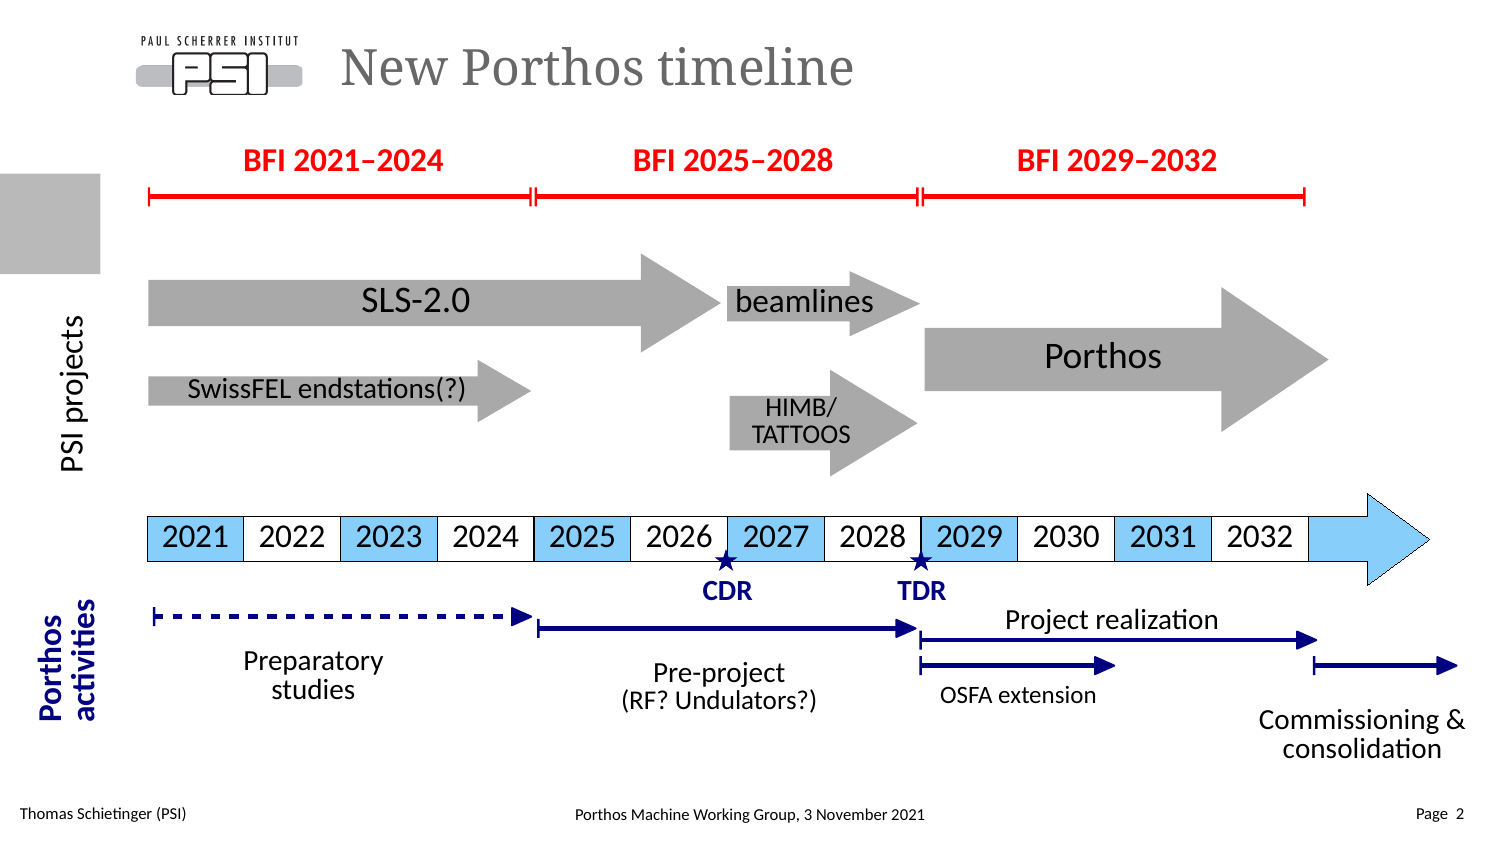

# New Porthos timeline
BFI 2021–2024
BFI 2025–2028
BFI 2029–2032
SLS-2.0
beamlines
Porthos
SwissFEL endstations(?)
HIMB/
TATTOOS
PSI projects
2021
2022
2023
2024
2025
2026
2027
2028
2029
2030
2031
2032


CDR
TDR
Project realization
Porthos
activities
Preparatory
studies
Pre-project
(RF? Undulators?)
OSFA extension
Commissioning &
consolidation